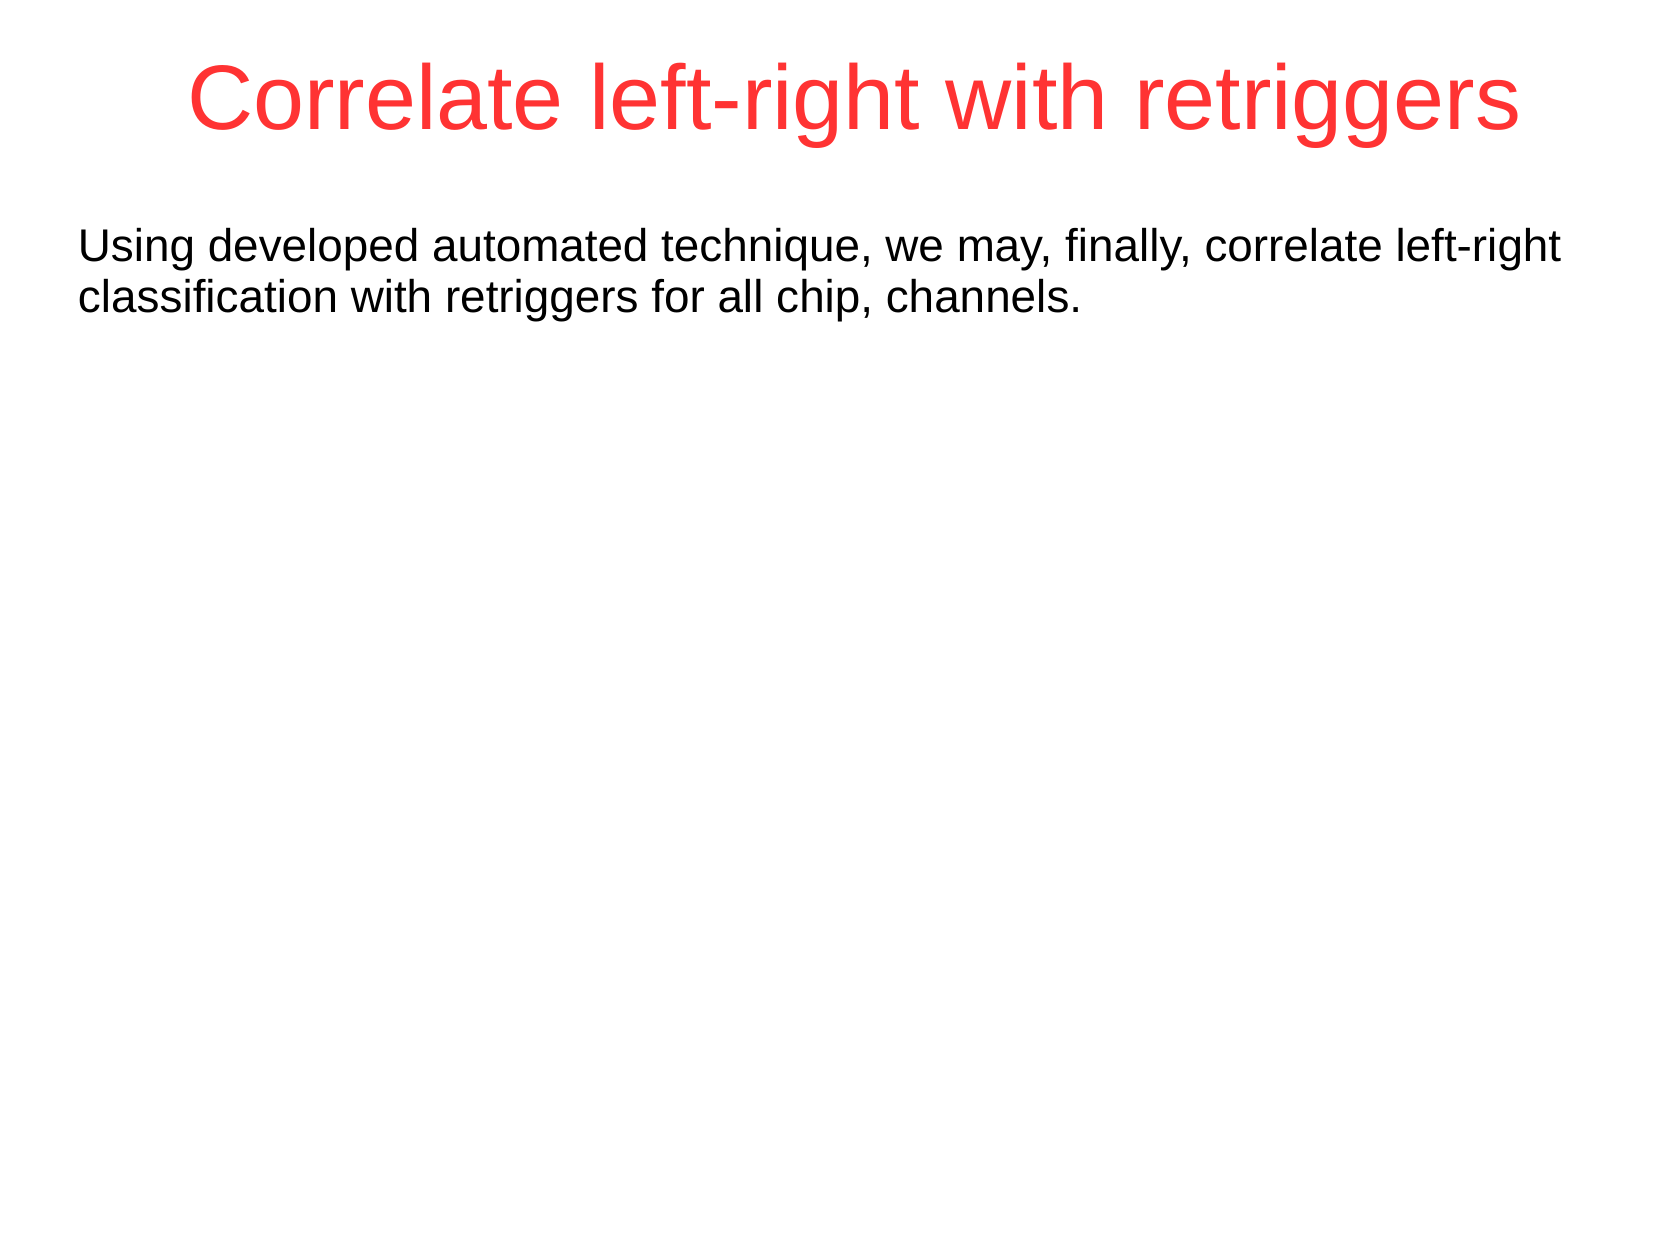

# Correlate left-right with retriggers
Using developed automated technique, we may, finally, correlate left-right classification with retriggers for all chip, channels.